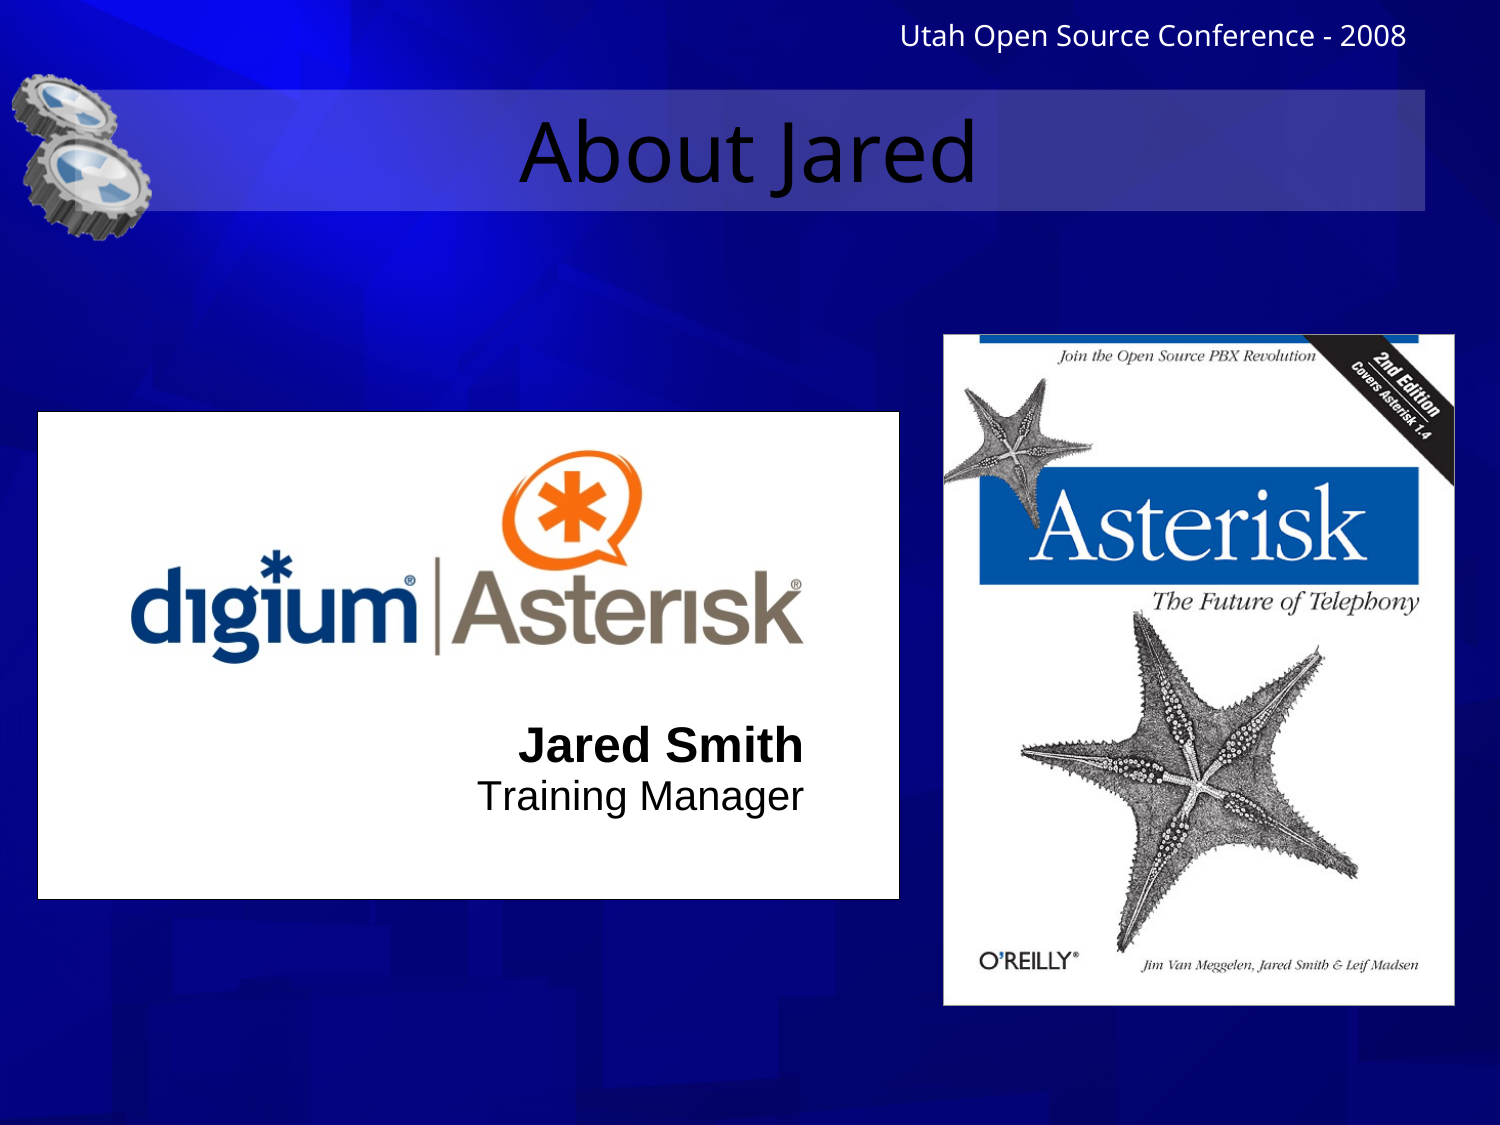

# About Jared
Jared Smith
Training Manager